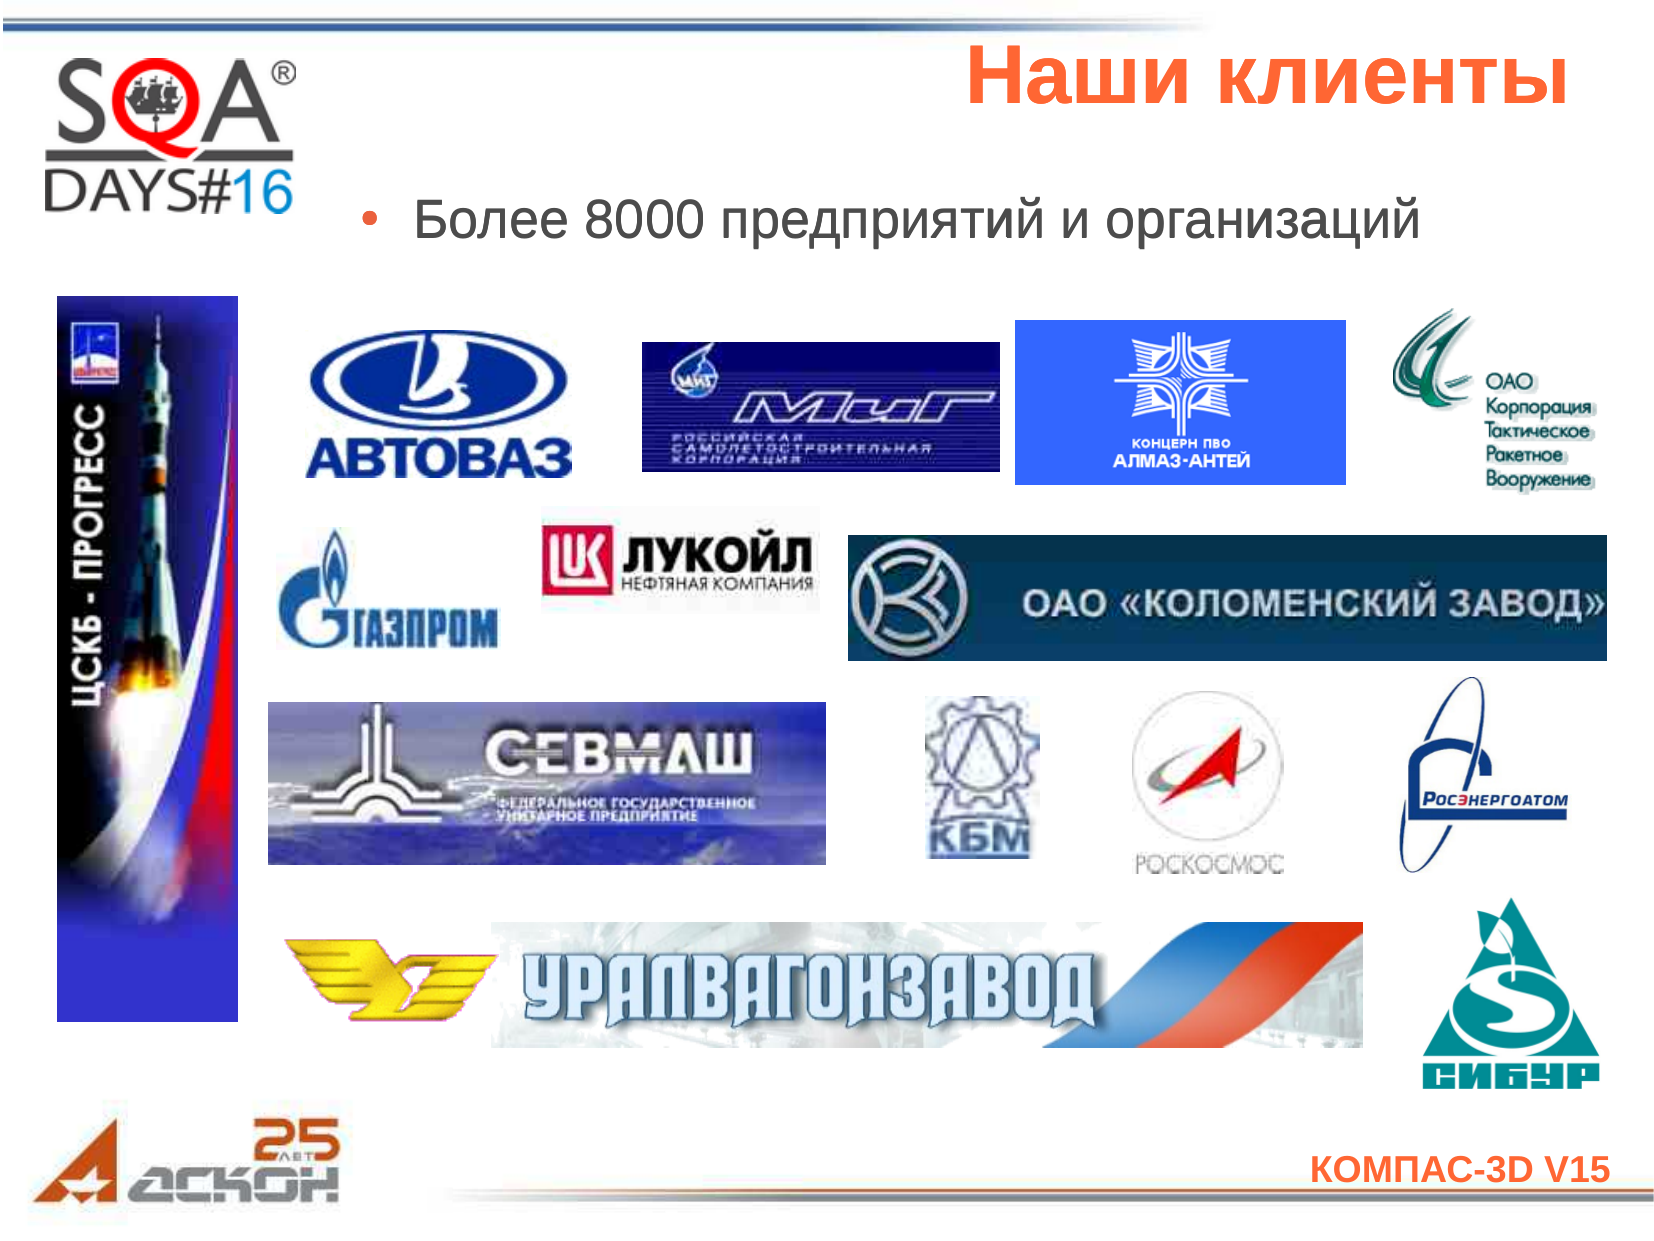

# Наши клиенты
Наши клиенты
Более 8000 предприятий и организаций
Более 8000 предприятий и организаций